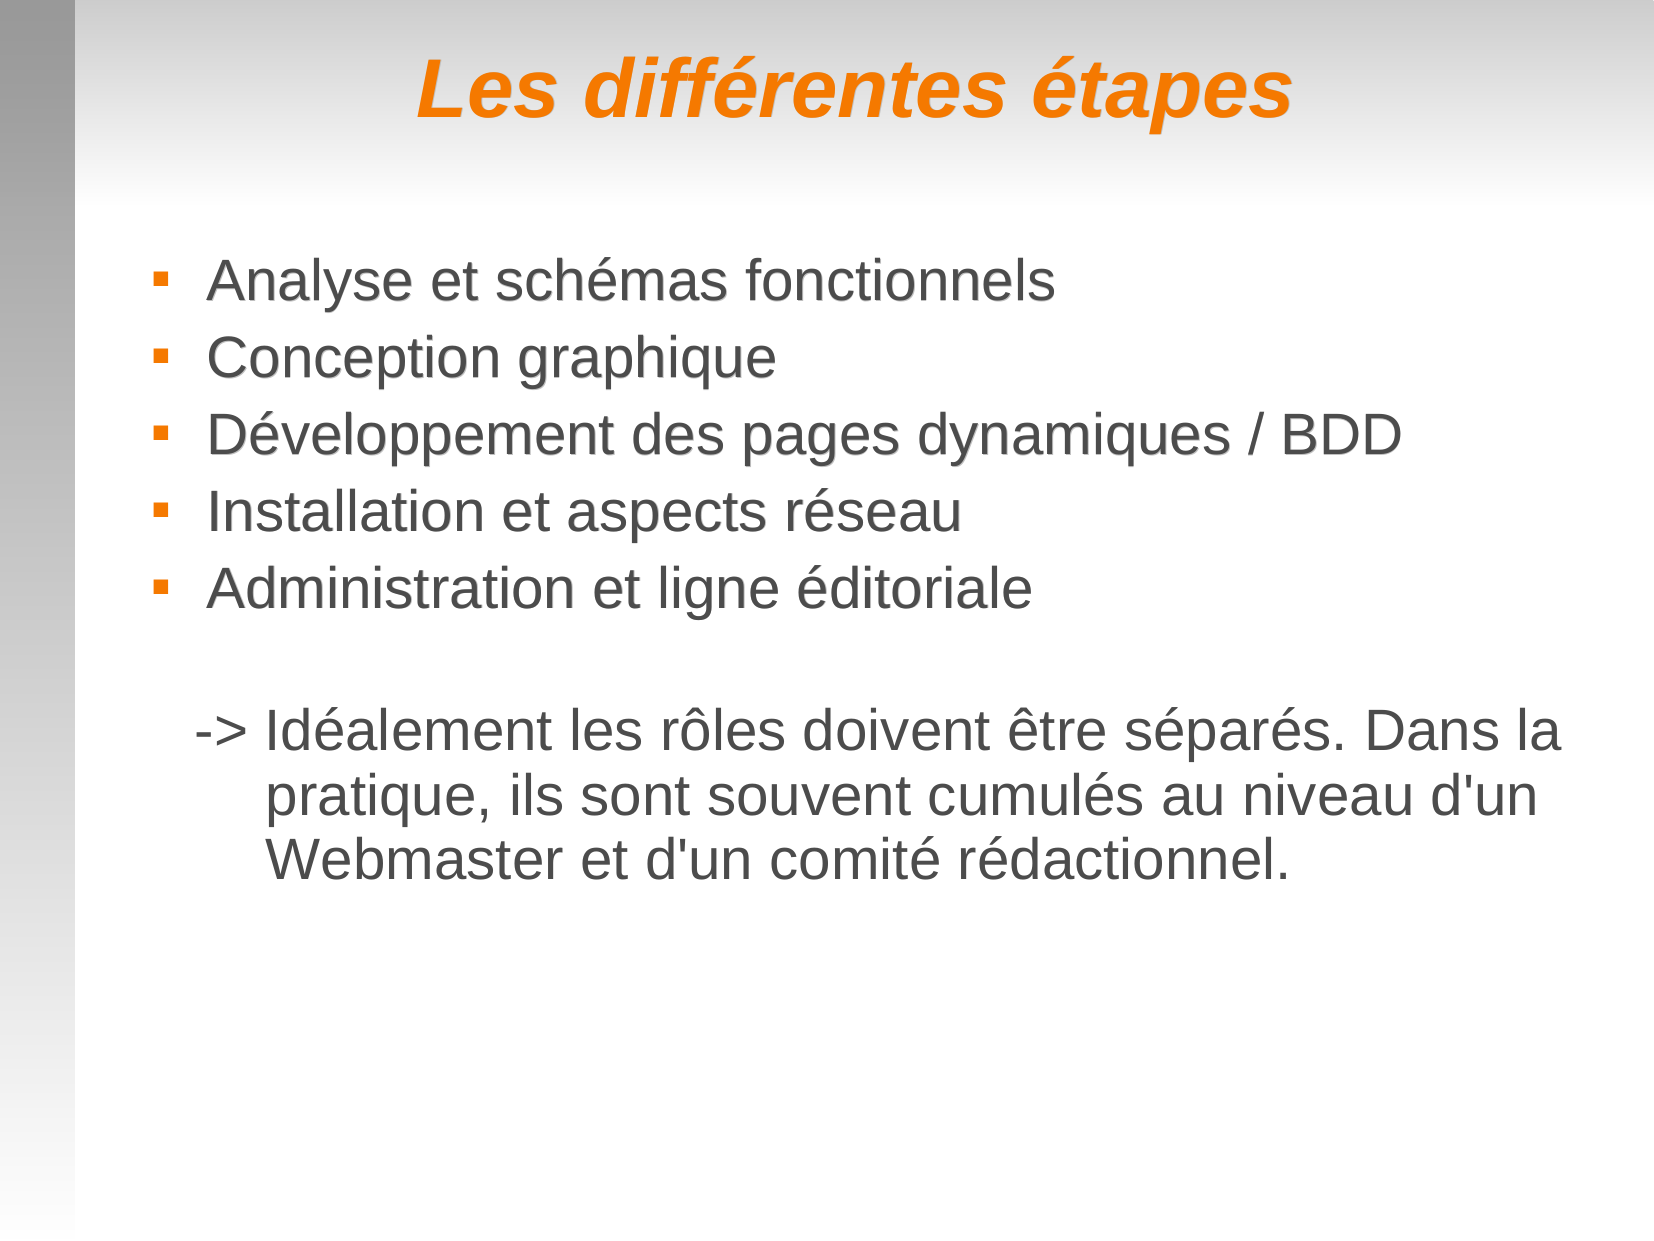

# Les différentes étapes
Analyse et schémas fonctionnels
Conception graphique
Développement des pages dynamiques / BDD
Installation et aspects réseau
Administration et ligne éditoriale
-> Idéalement les rôles doivent être séparés. Dans la pratique, ils sont souvent cumulés au niveau d'un Webmaster et d'un comité rédactionnel.